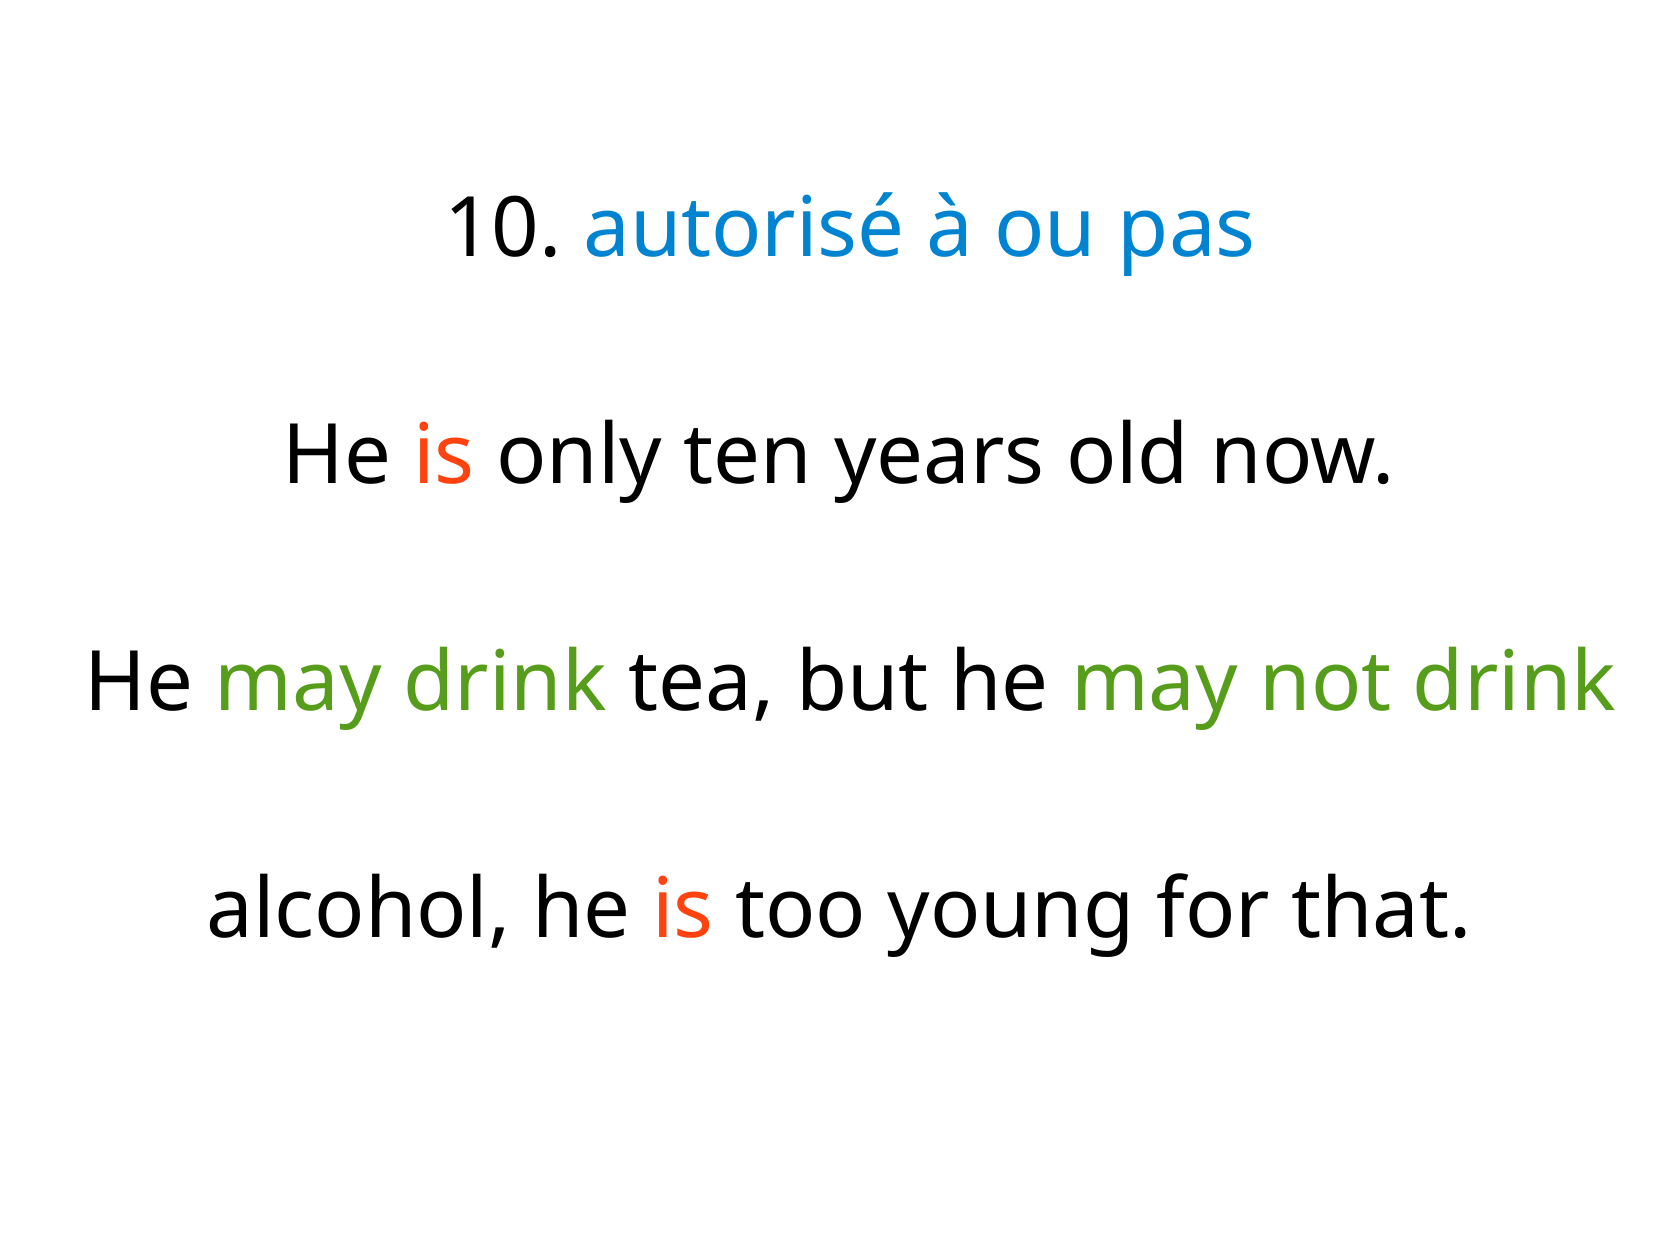

10. autorisé à ou pas
He is only ten years old now.
He may drink tea, but he may not drink alcohol, he is too young for that.